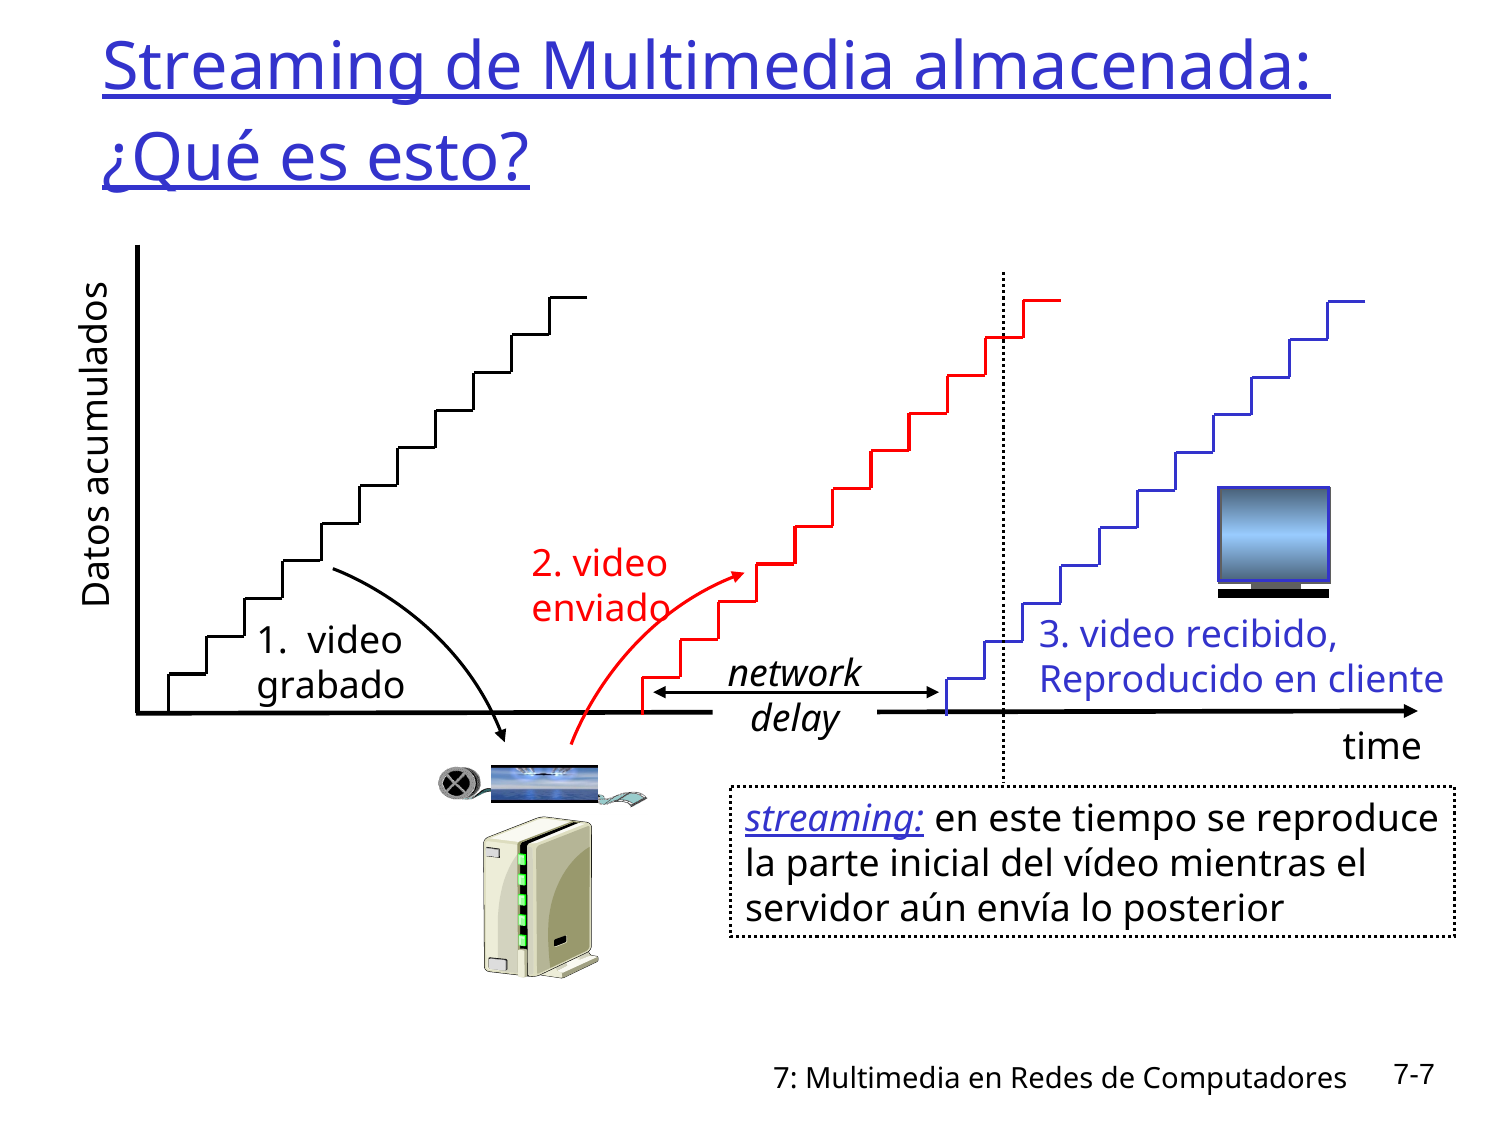

# Streaming de Multimedia almacenada: ¿Qué es esto?
streaming: en este tiempo se reproduce
la parte inicial del vídeo mientras el
servidor aún envía lo posterior
3. video recibido,
Reproducido en cliente
Datos acumulados
2. video
enviado
1. video
grabado
network
delay
time
7